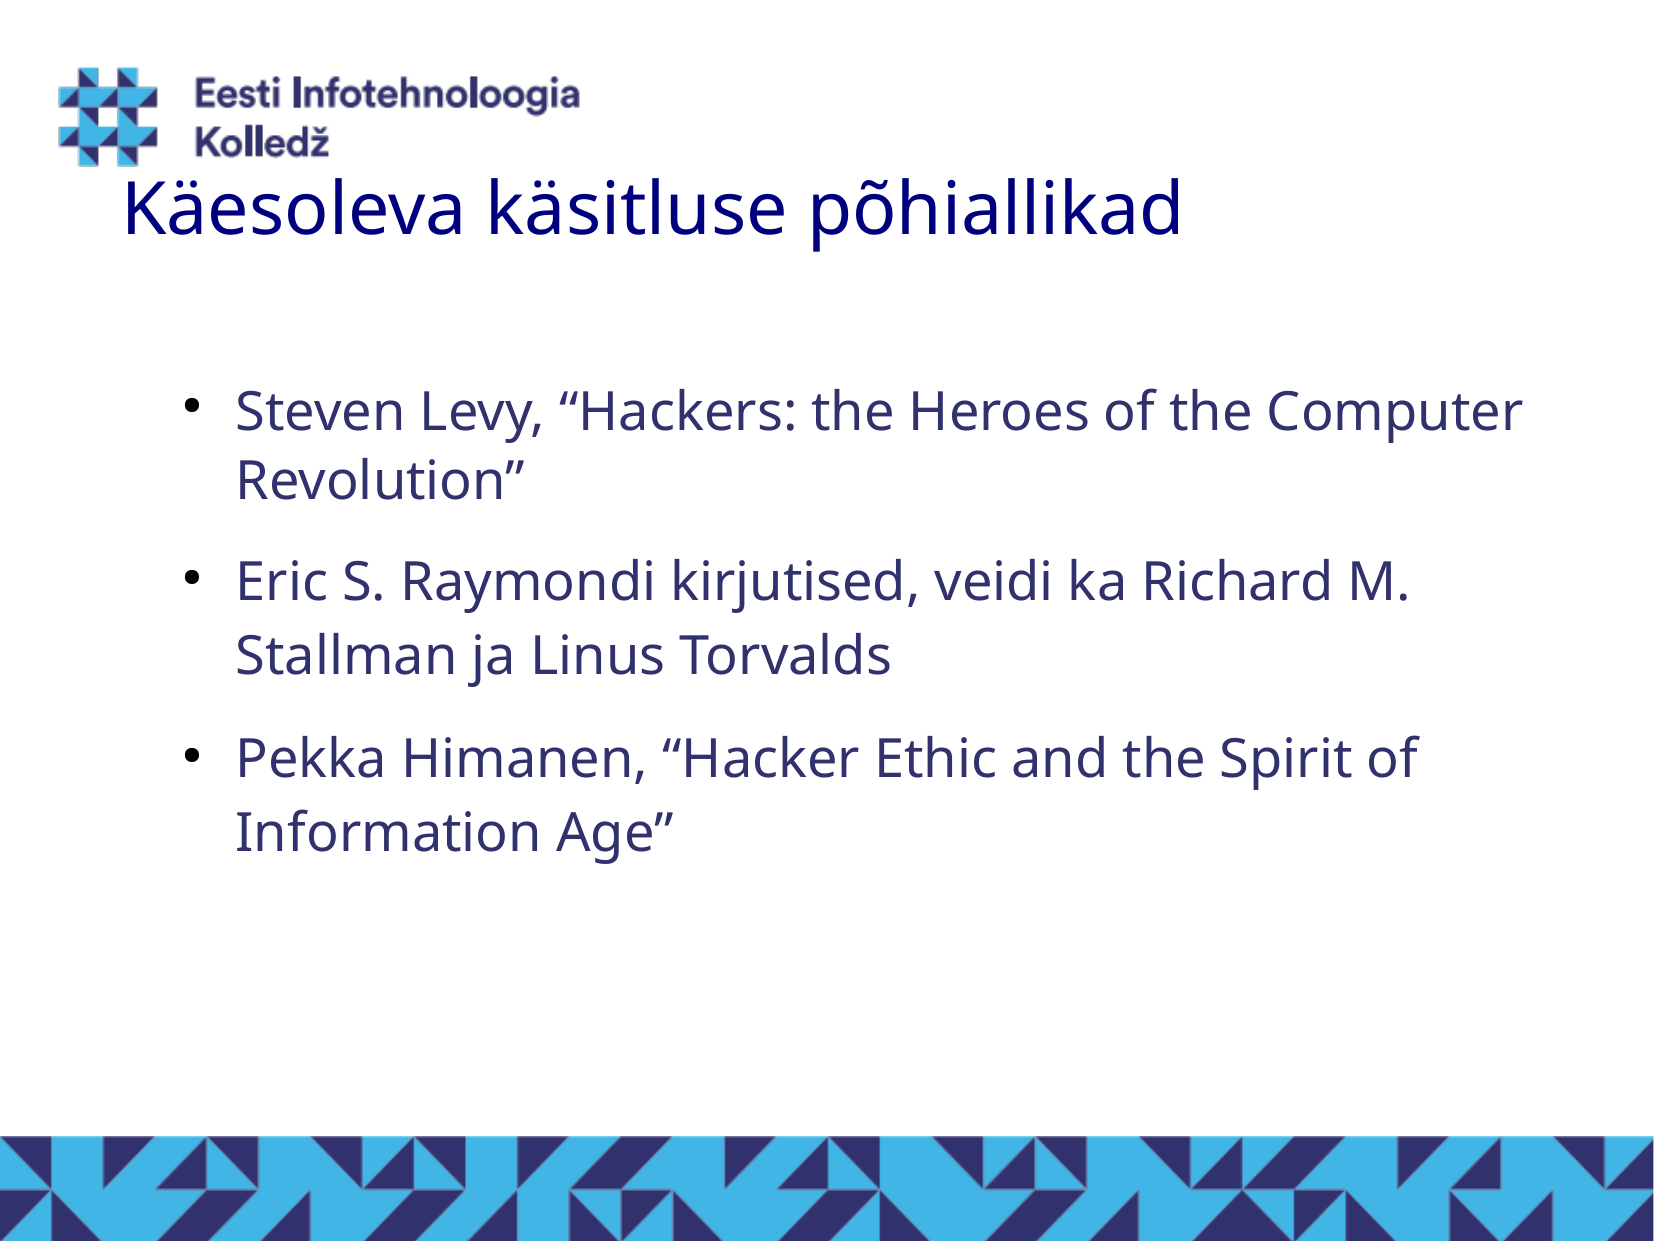

# Käesoleva käsitluse põhiallikad
Steven Levy, “Hackers: the Heroes of the Computer Revolution”
Eric S. Raymondi kirjutised, veidi ka Richard M. Stallman ja Linus Torvalds
Pekka Himanen, “Hacker Ethic and the Spirit of Information Age”